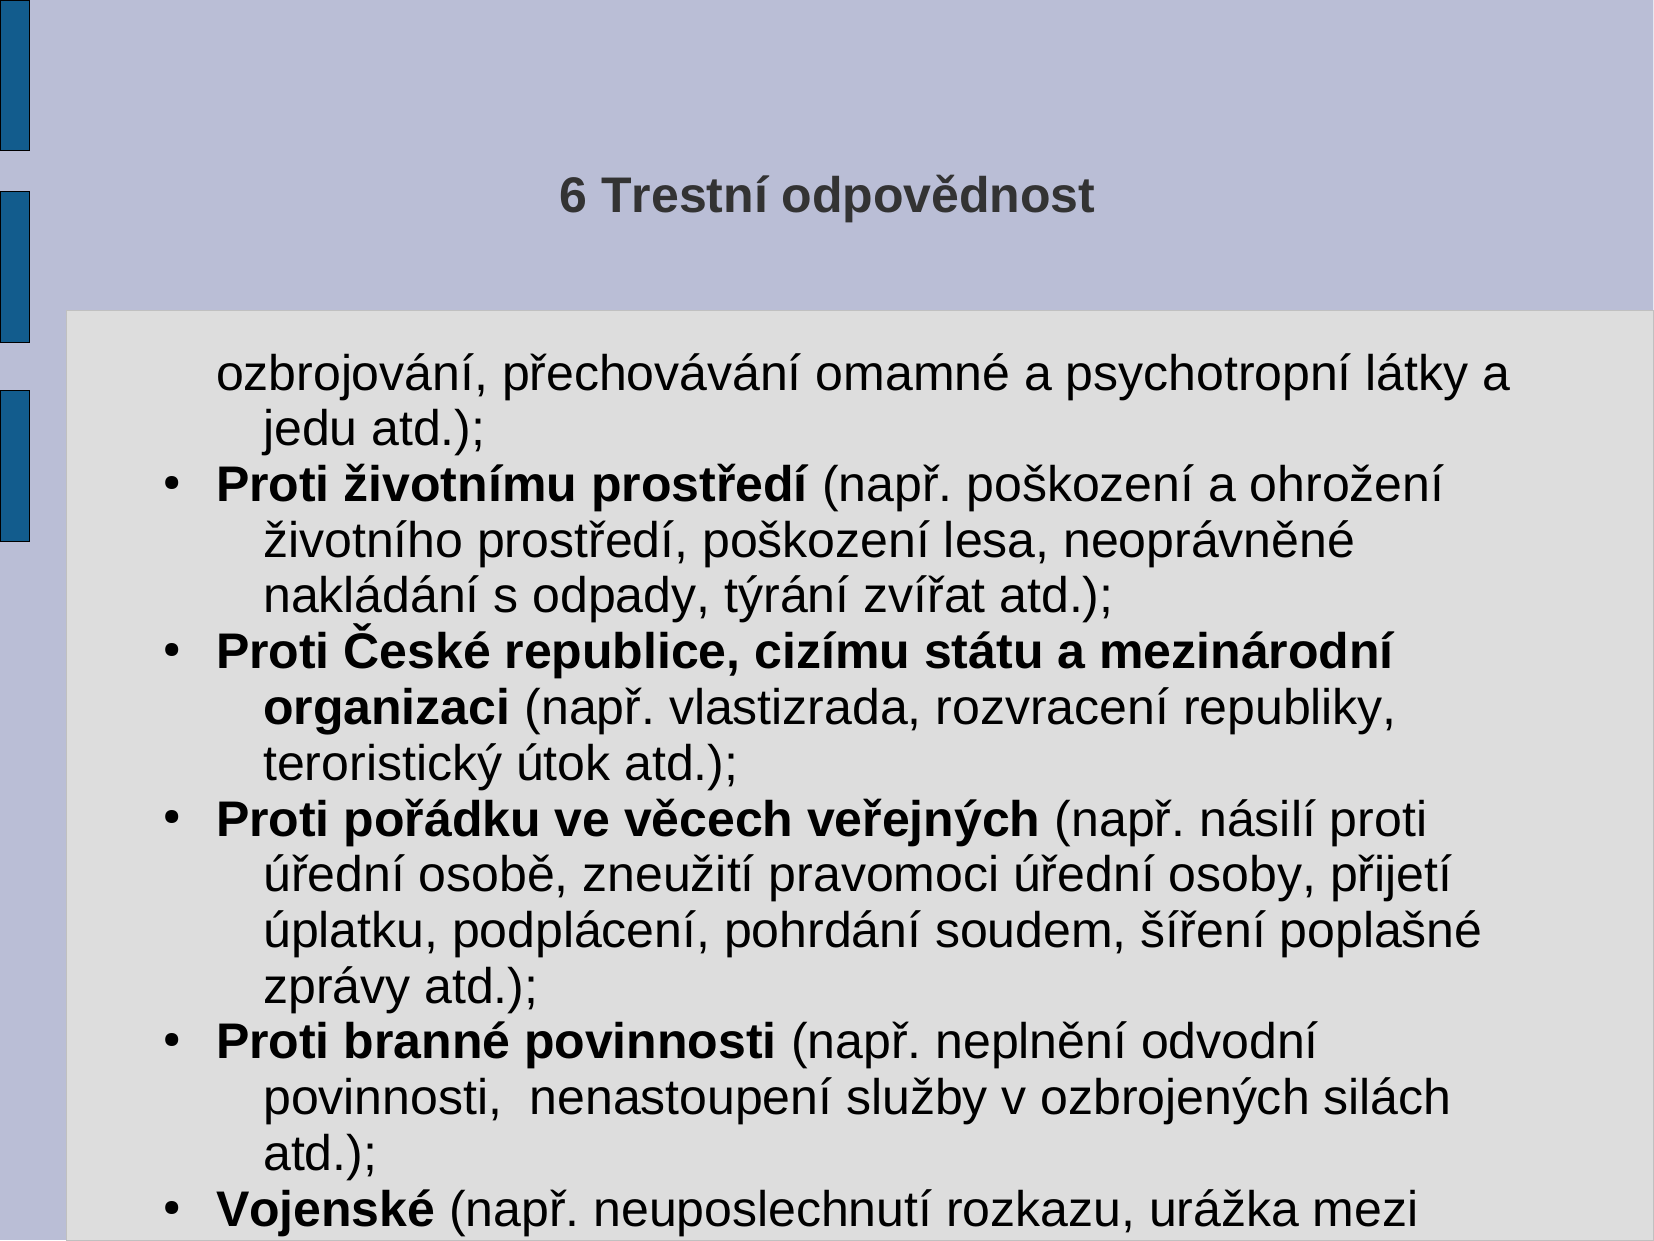

# 6 Trestní odpovědnost
ozbrojování, přechovávání omamné a psychotropní látky a jedu atd.);
Proti životnímu prostředí (např. poškození a ohrožení životního prostředí, poškození lesa, neoprávněné nakládání s odpady, týrání zvířat atd.);
Proti České republice, cizímu státu a mezinárodní organizaci (např. vlastizrada, rozvracení republiky, teroristický útok atd.);
Proti pořádku ve věcech veřejných (např. násilí proti úřední osobě, zneužití pravomoci úřední osoby, přijetí úplatku, podplácení, pohrdání soudem, šíření poplašné zprávy atd.);
Proti branné povinnosti (např. neplnění odvodní povinnosti, nenastoupení služby v ozbrojených silách atd.);
Vojenské (např. neuposlechnutí rozkazu, urážka mezi